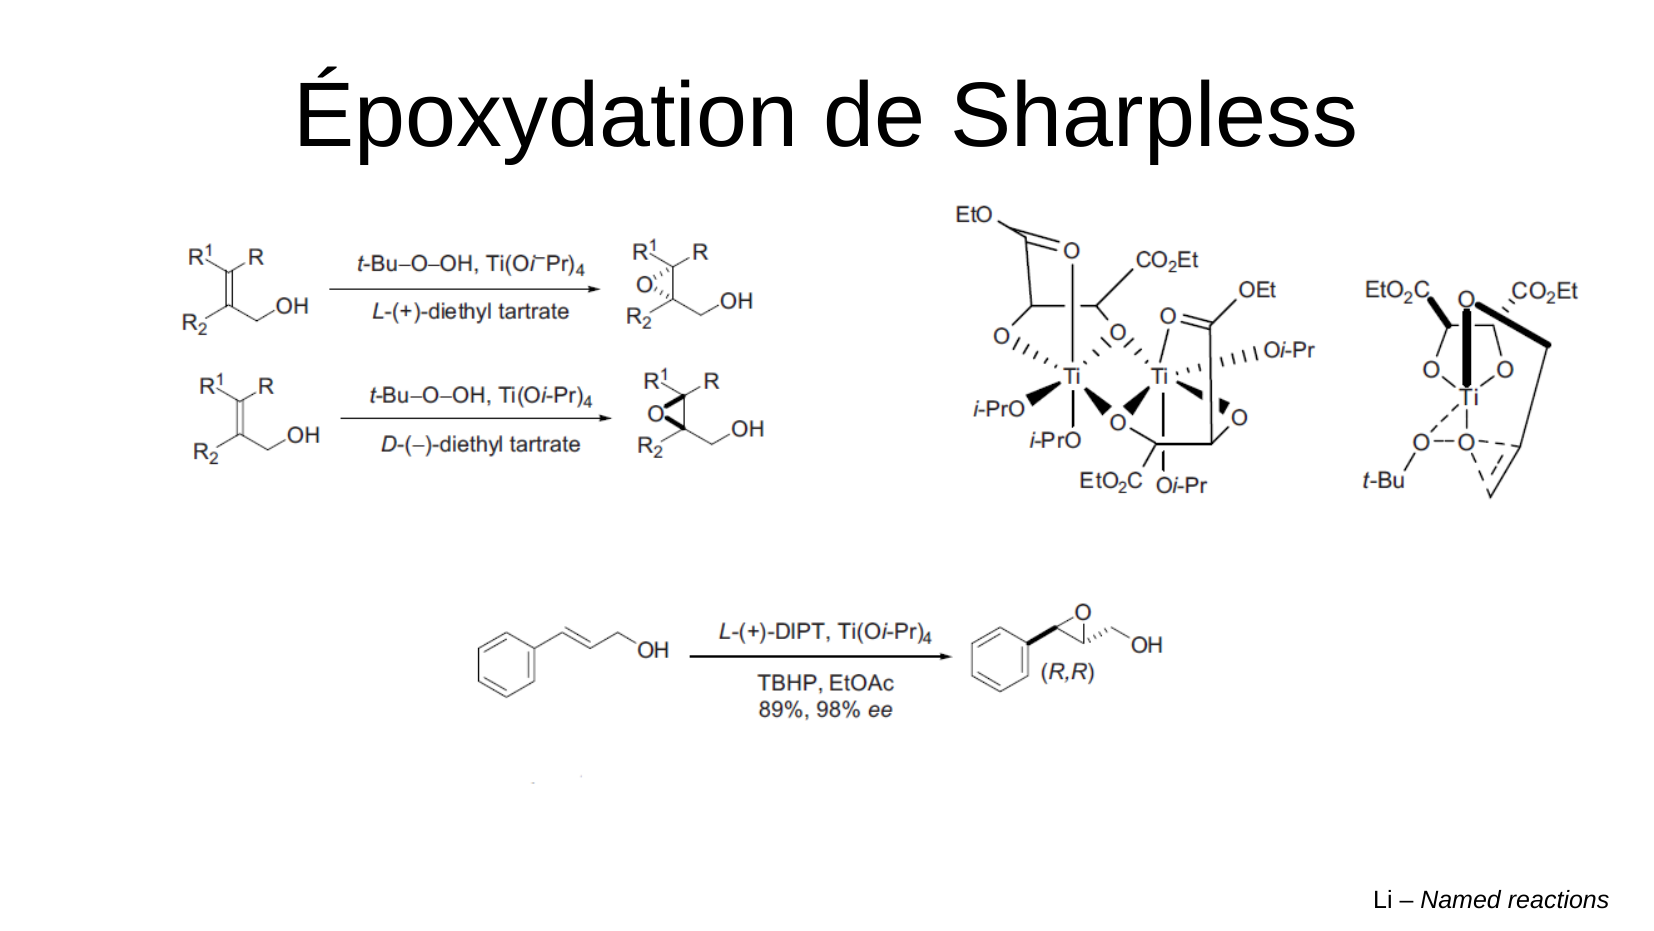

# Époxydation de Sharpless
Li – Named reactions